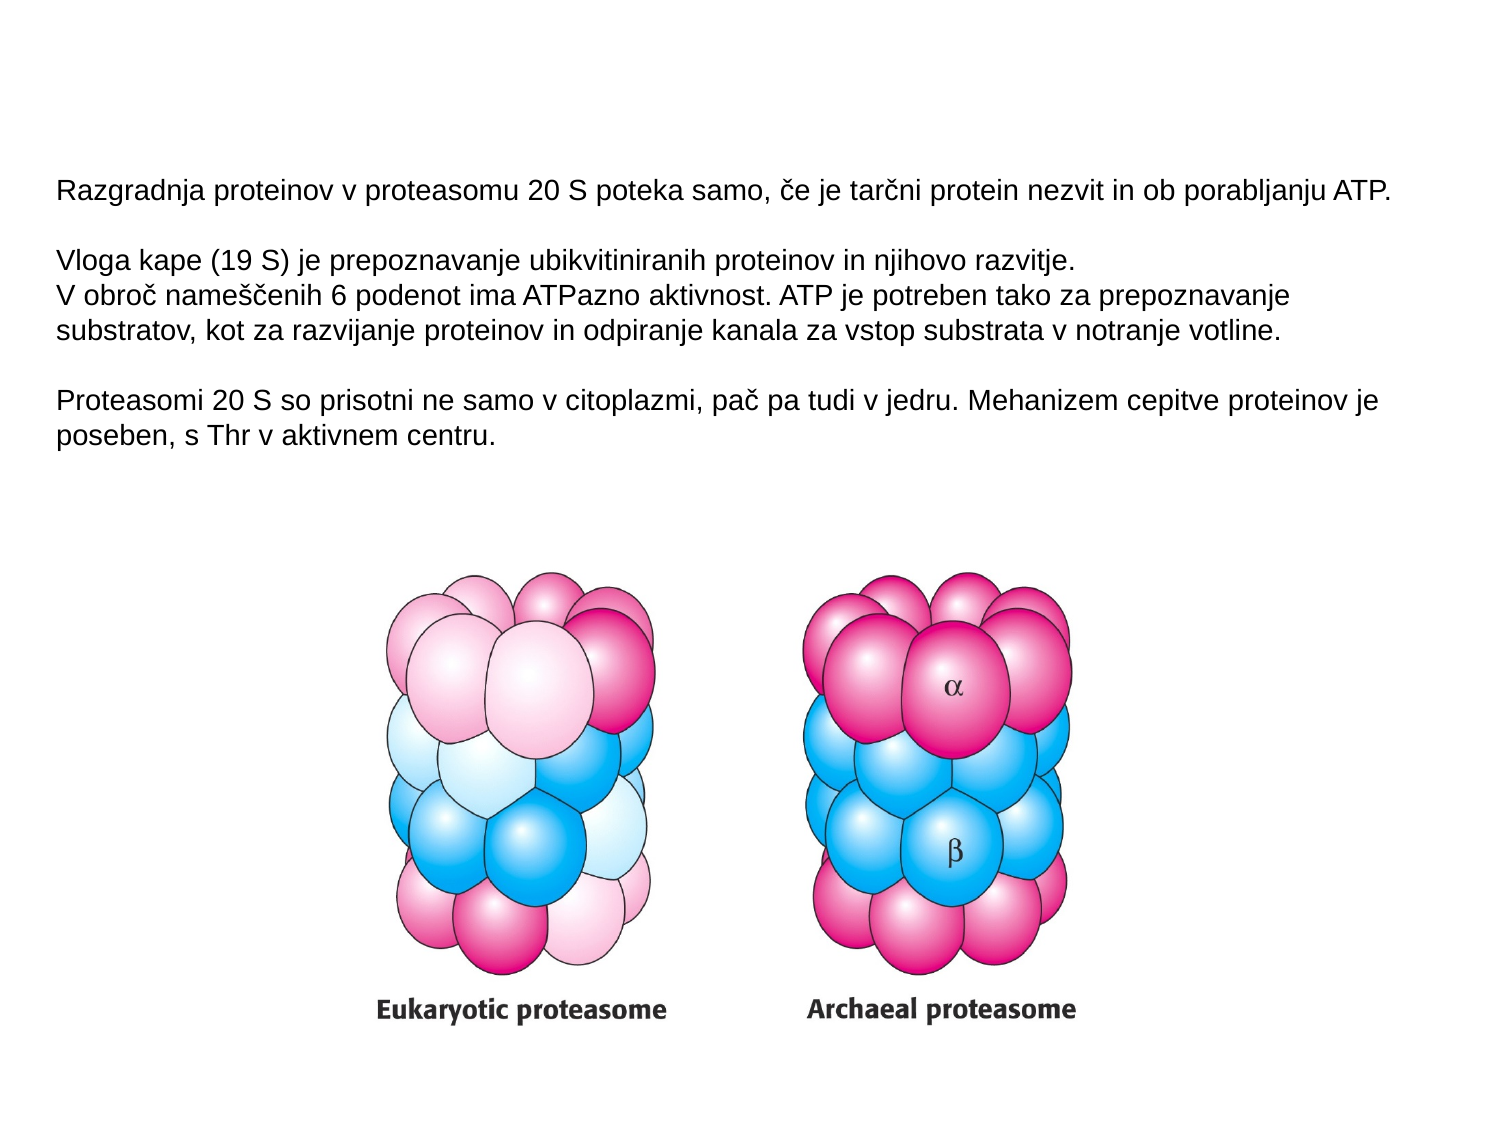

Razgradnja proteinov v proteasomu 20 S poteka samo, če je tarčni protein nezvit in ob porabljanju ATP.
Vloga kape (19 S) je prepoznavanje ubikvitiniranih proteinov in njihovo razvitje.
V obroč nameščenih 6 podenot ima ATPazno aktivnost. ATP je potreben tako za prepoznavanje substratov, kot za razvijanje proteinov in odpiranje kanala za vstop substrata v notranje votline.
Proteasomi 20 S so prisotni ne samo v citoplazmi, pač pa tudi v jedru. Mehanizem cepitve proteinov je poseben, s Thr v aktivnem centru.